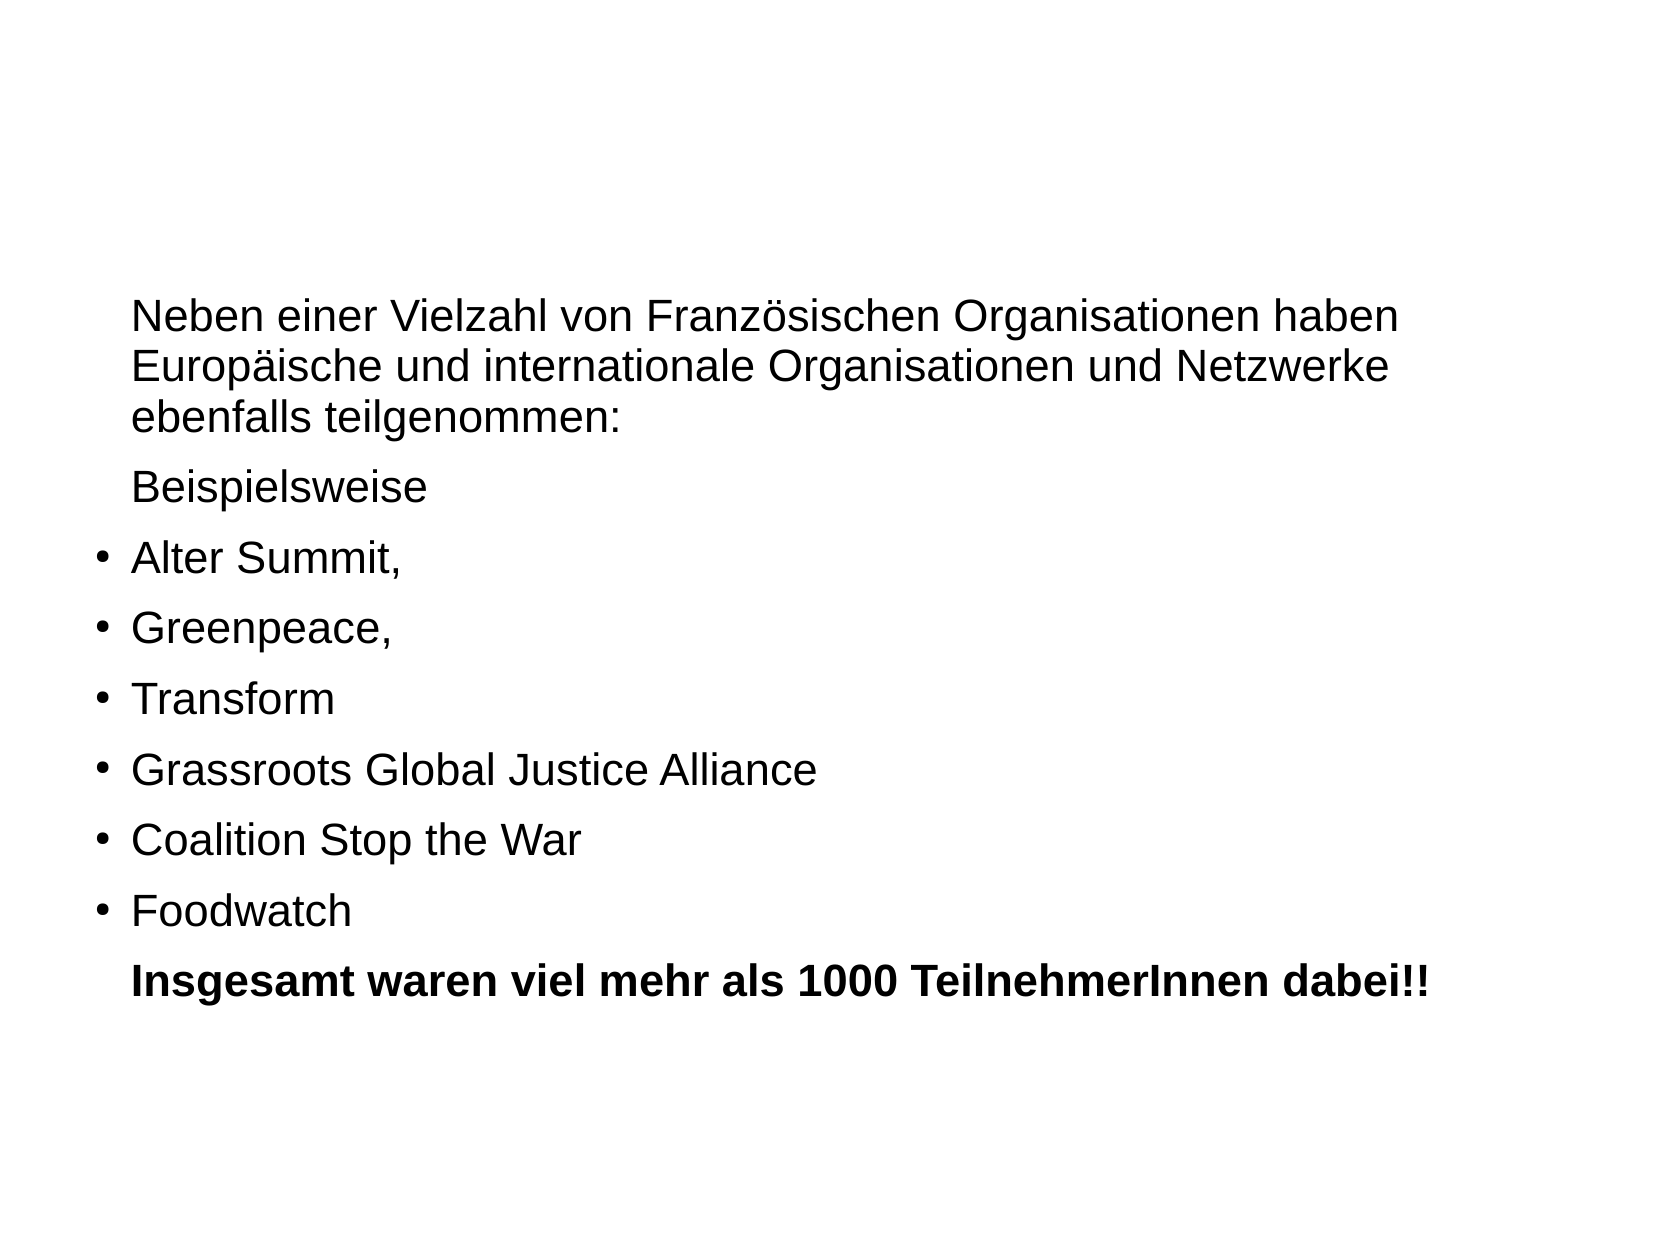

#
Neben einer Vielzahl von Französischen Organisationen haben Europäische und internationale Organisationen und Netzwerke ebenfalls teilgenommen:
Beispielsweise
Alter Summit,
Greenpeace,
Transform
Grassroots Global Justice Alliance
Coalition Stop the War
Foodwatch
Insgesamt waren viel mehr als 1000 TeilnehmerInnen dabei!!